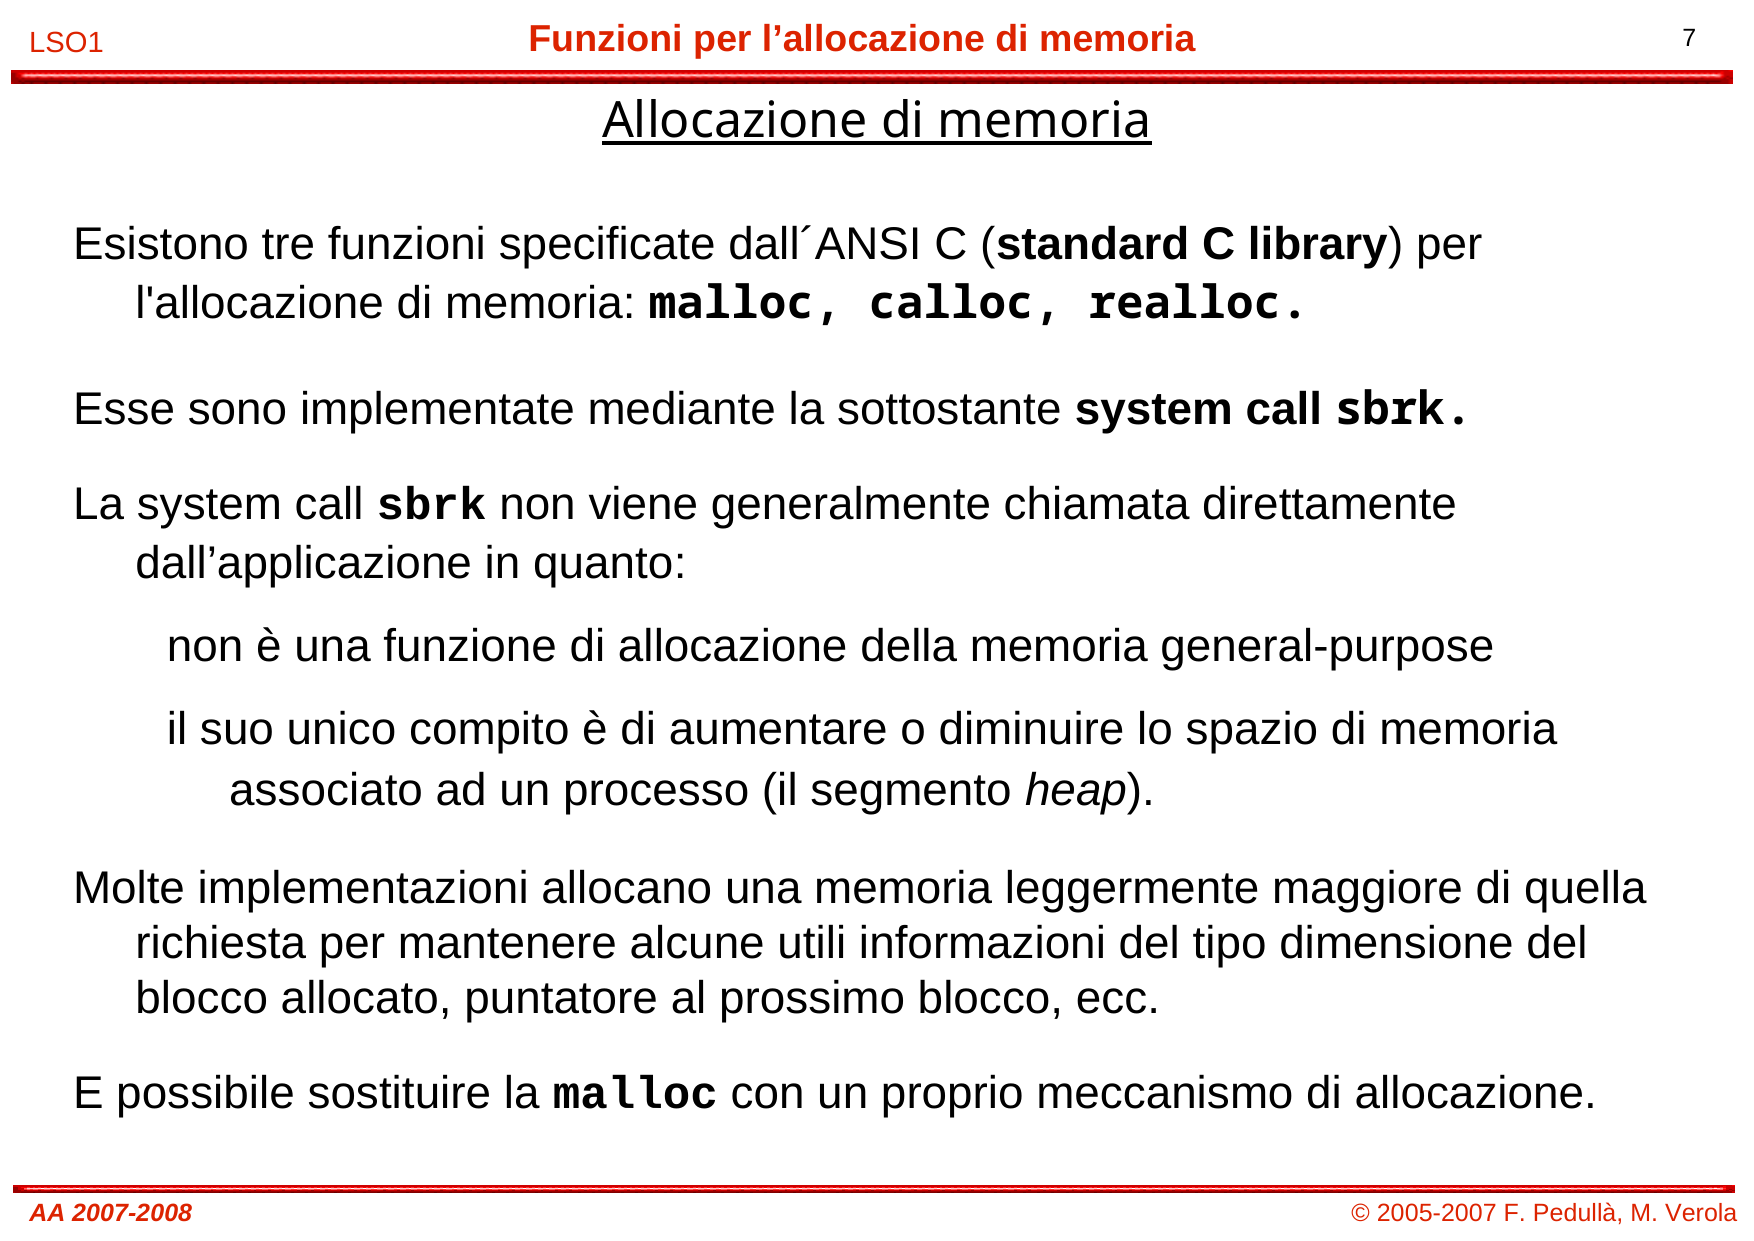

# Allocazione di memoria
Esistono tre funzioni specificate dall´ANSI C (standard C library) per l'allocazione di memoria: malloc, calloc, realloc.
Esse sono implementate mediante la sottostante system call sbrk.
La system call sbrk non viene generalmente chiamata direttamente dall’applicazione in quanto:
non è una funzione di allocazione della memoria general-purpose
il suo unico compito è di aumentare o diminuire lo spazio di memoria associato ad un processo (il segmento heap).
Molte implementazioni allocano una memoria leggermente maggiore di quella richiesta per mantenere alcune utili informazioni del tipo dimensione del blocco allocato, puntatore al prossimo blocco, ecc.
E possibile sostituire la malloc con un proprio meccanismo di allocazione.